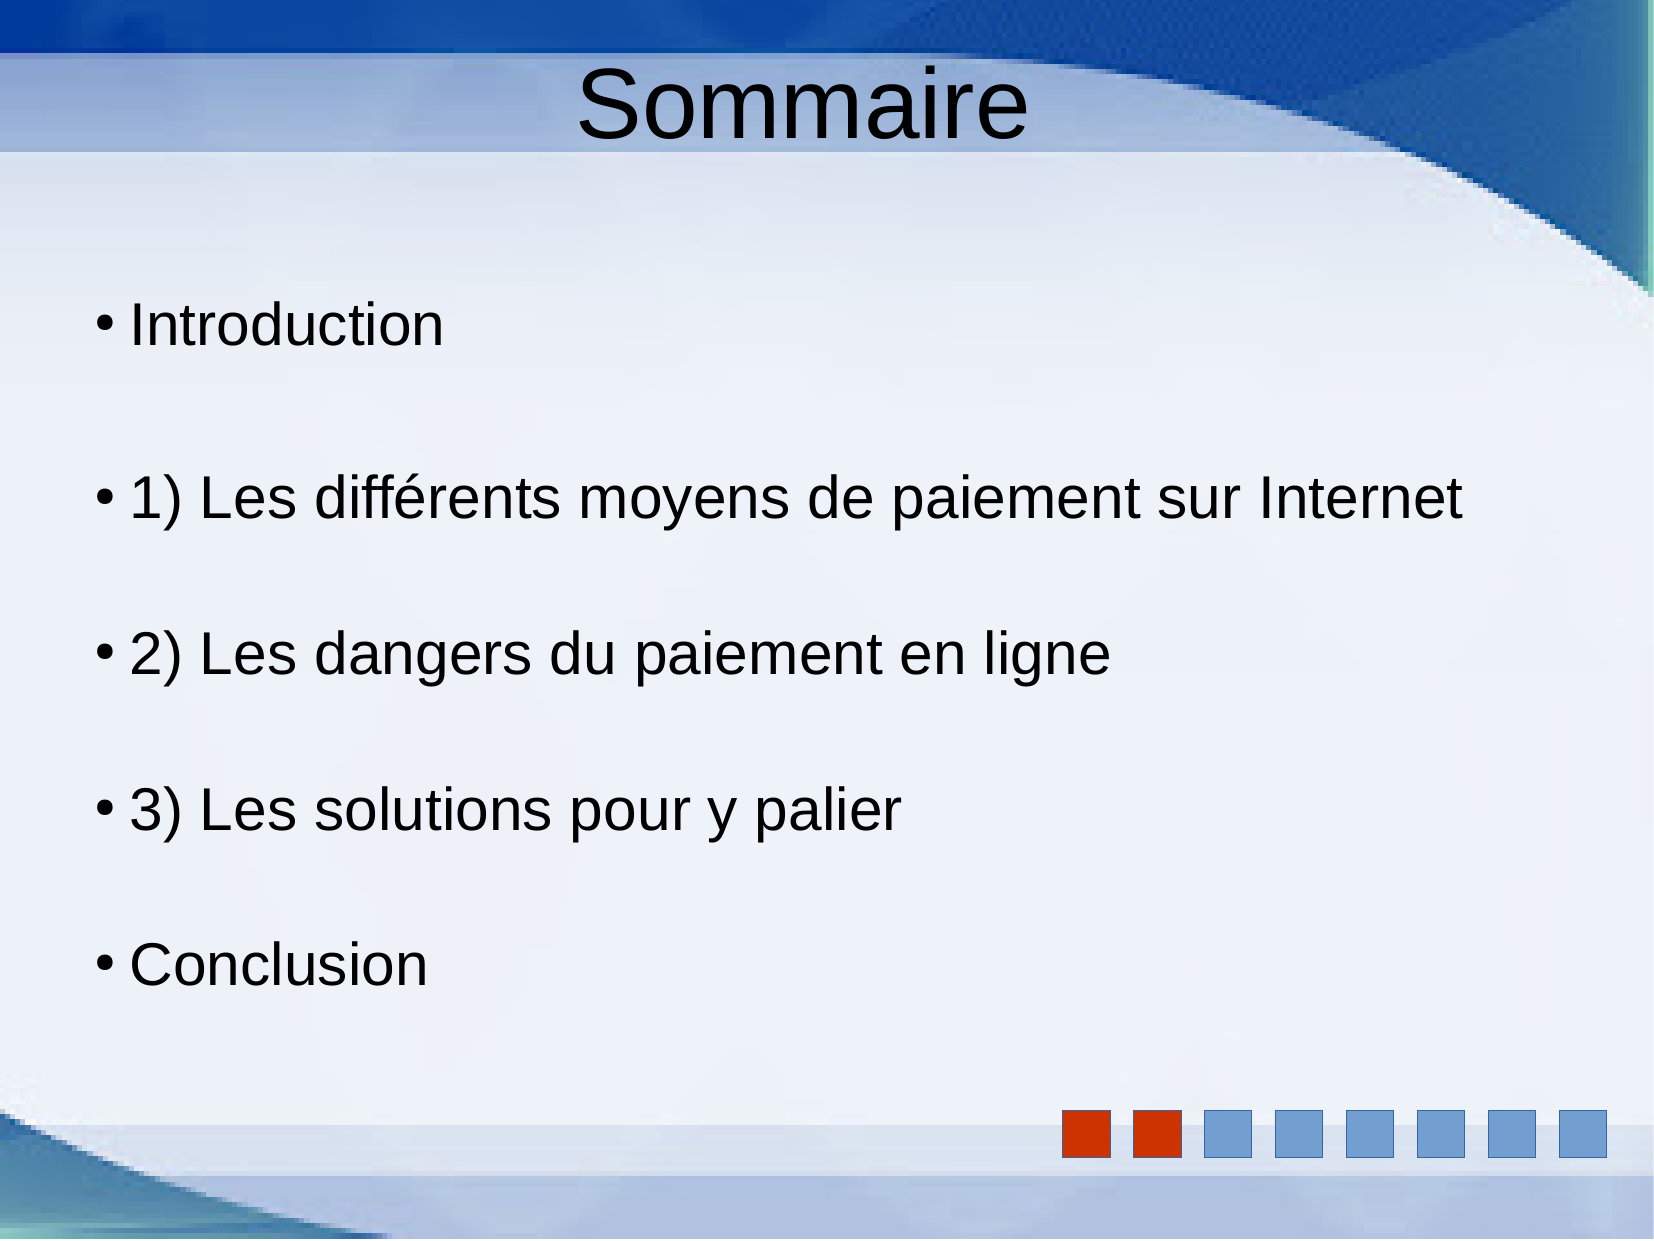

# Sommaire
Introduction
1) Les différents moyens de paiement sur Internet
2) Les dangers du paiement en ligne
3) Les solutions pour y palier
Conclusion
Diapositive 2